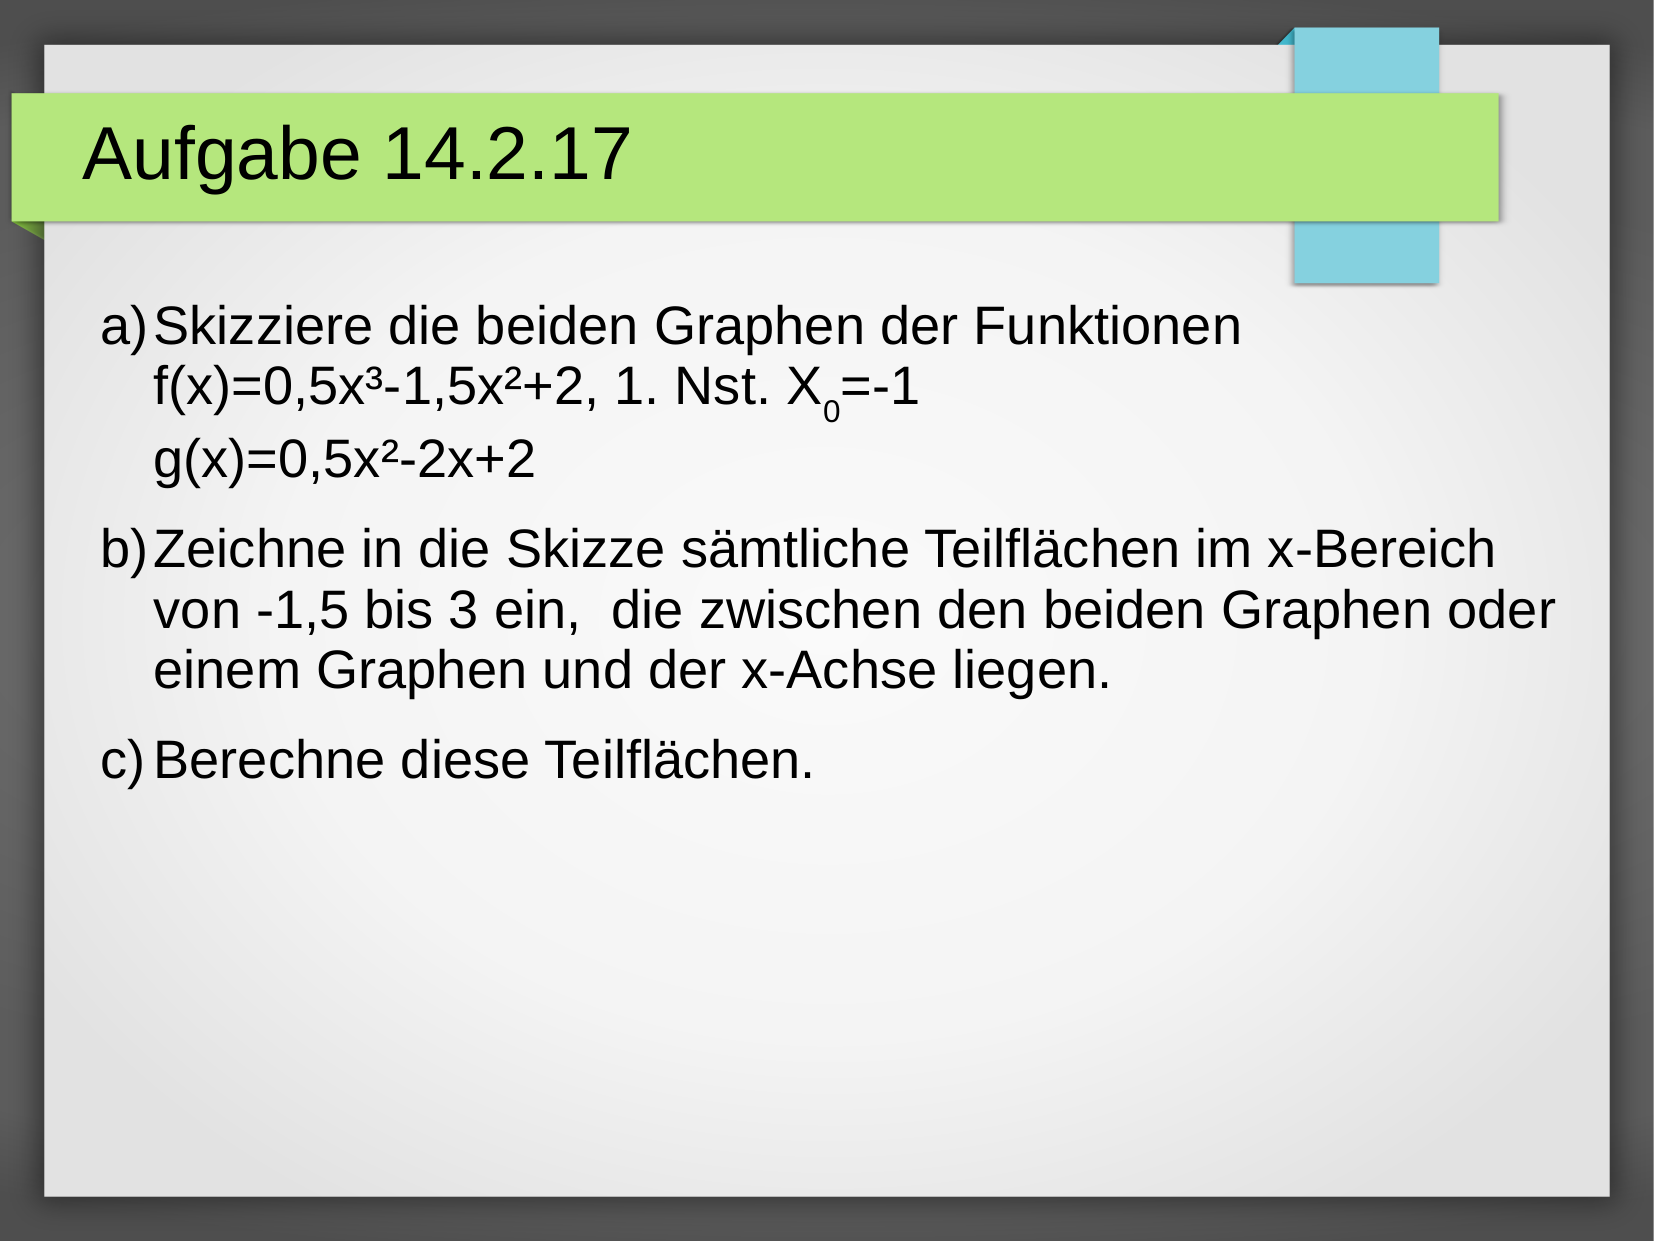

# Aufgabe 14.2.17
Skizziere die beiden Graphen der Funktionen
f(x)=0,5x³-1,5x²+2, 1. Nst. X0=-1
g(x)=0,5x²-2x+2
Zeichne in die Skizze sämtliche Teilflächen im x-Bereich von -1,5 bis 3 ein, die zwischen den beiden Graphen oder einem Graphen und der x-Achse liegen.
Berechne diese Teilflächen.